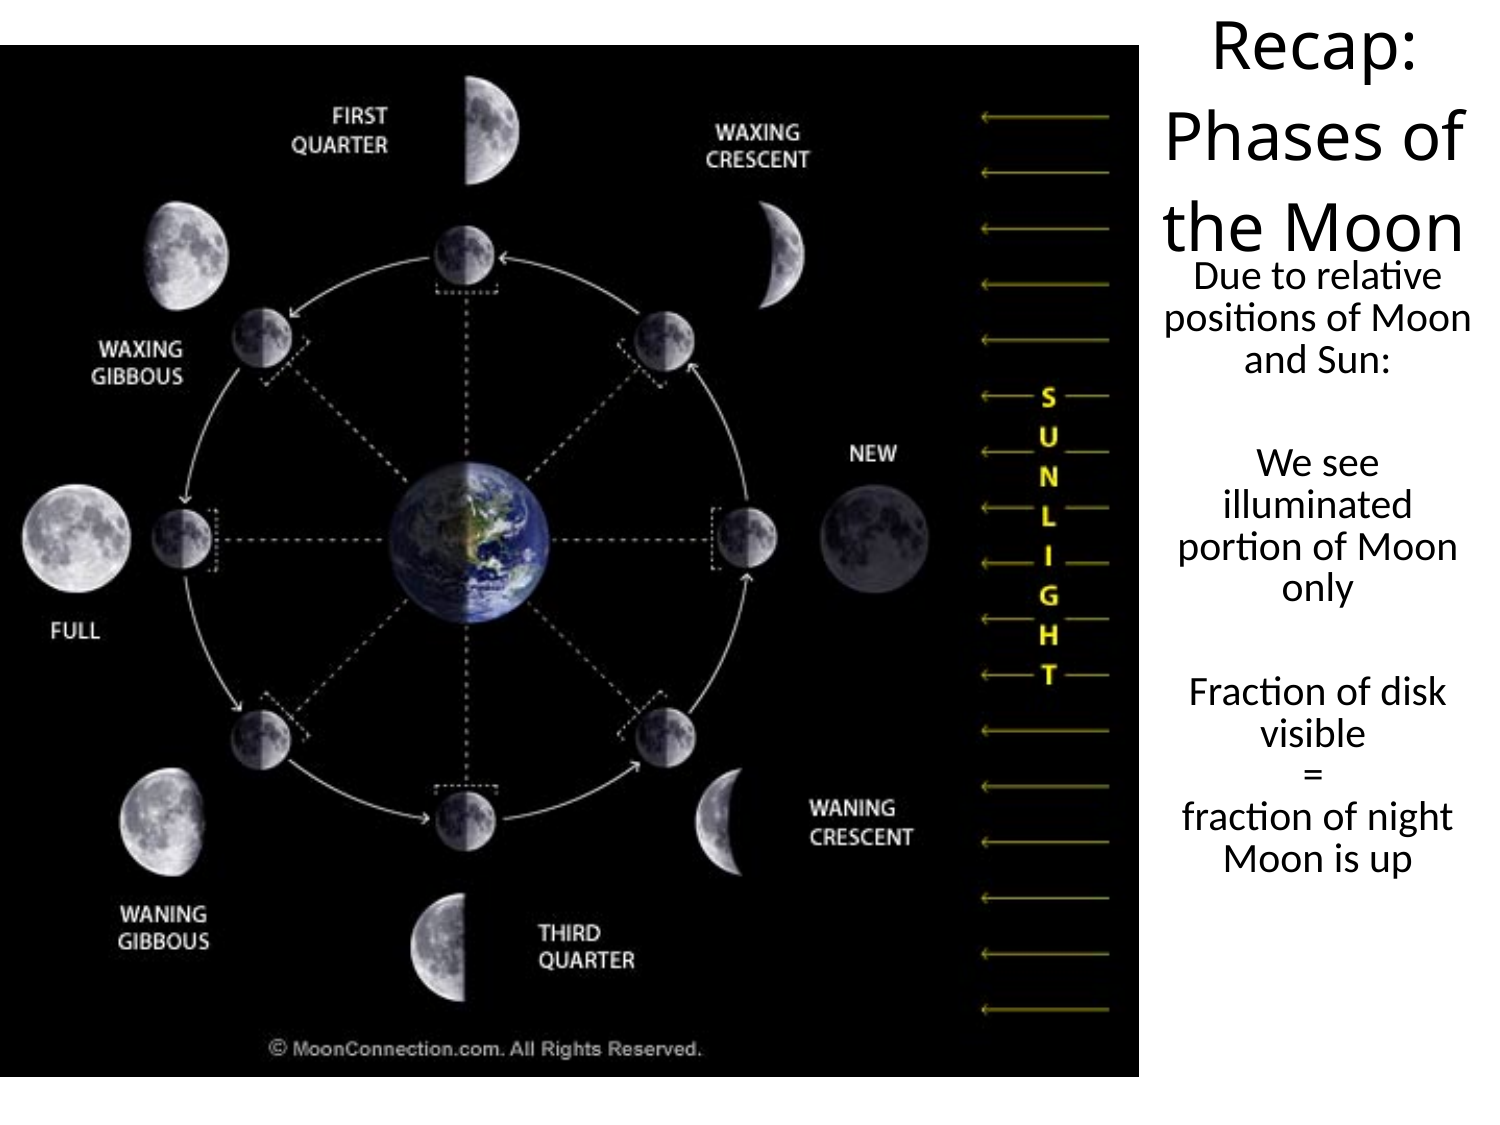

# Recap: Phases of the Moon
Due to relative positions of Moon and Sun:
We see illuminated portion of Moon only
Fraction of disk visible
=
fraction of night Moon is up